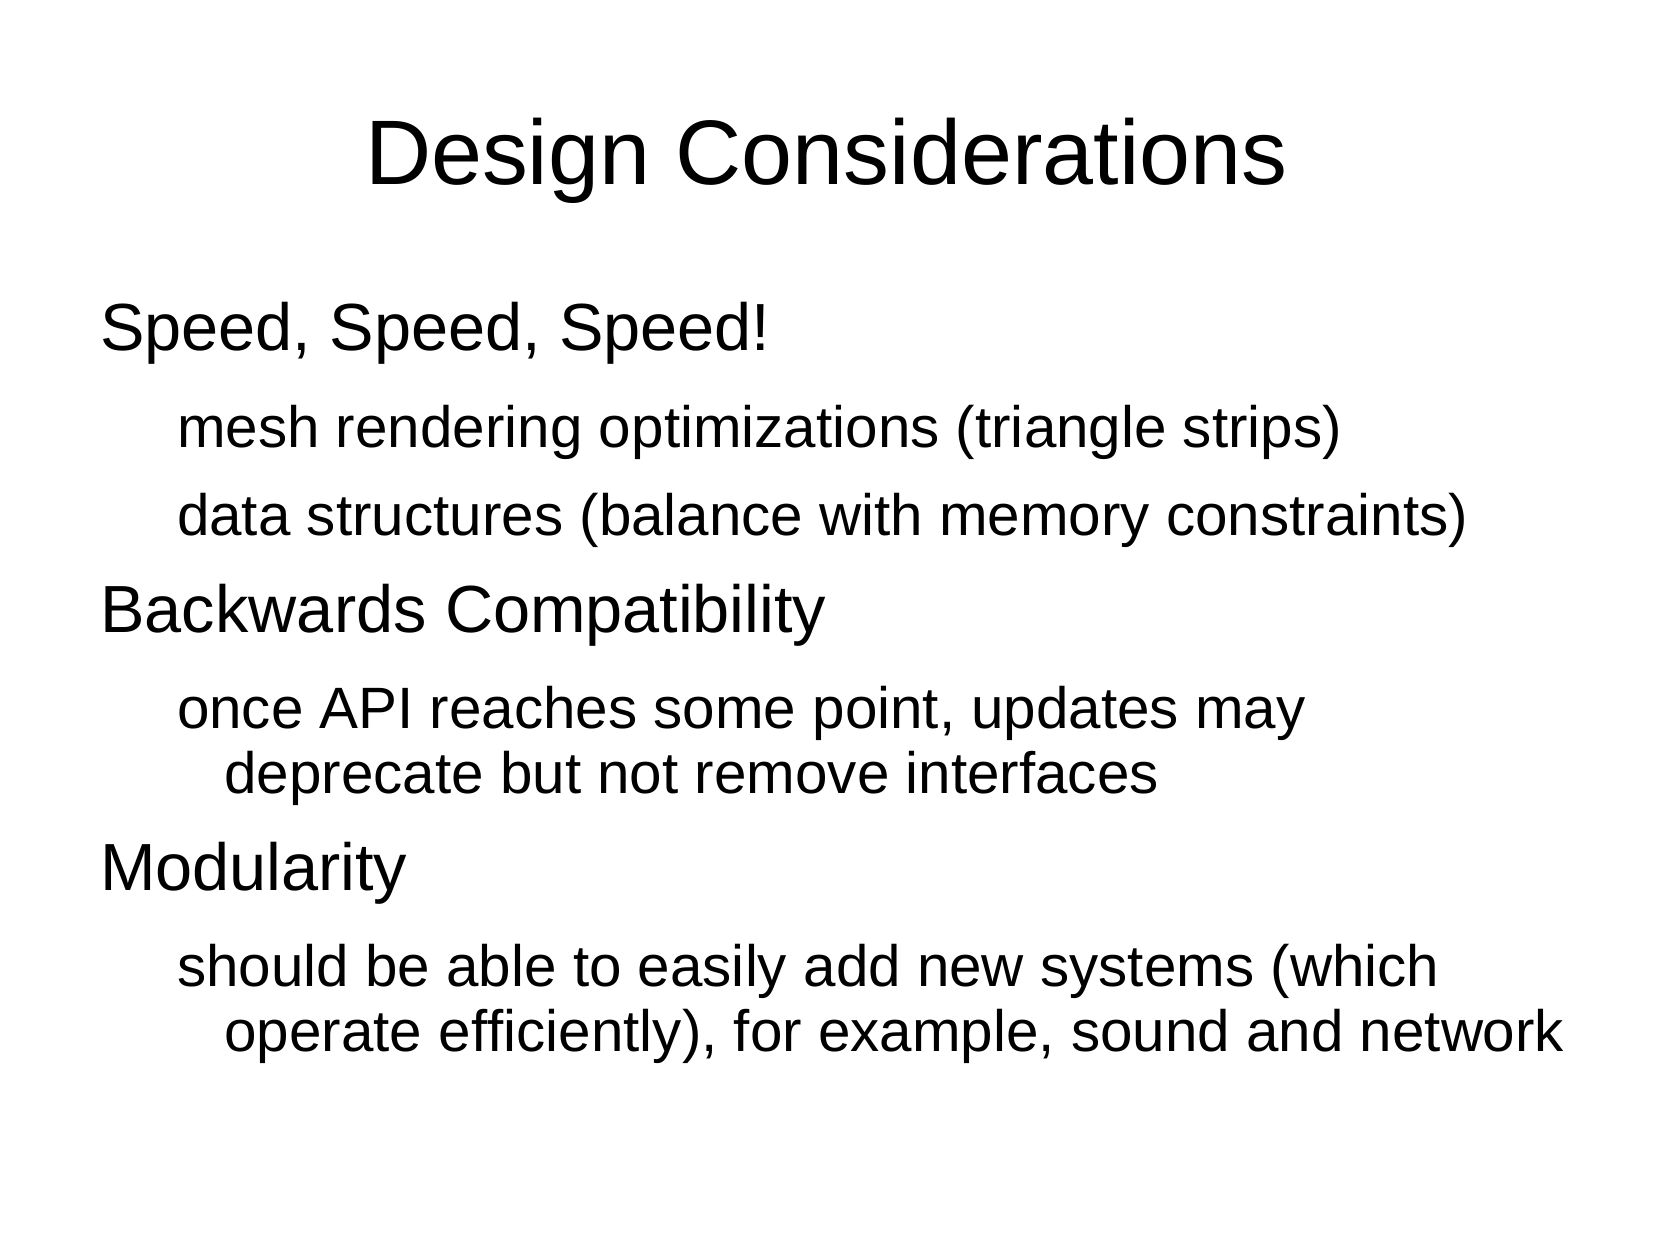

# Design Considerations
Speed, Speed, Speed!
mesh rendering optimizations (triangle strips)
data structures (balance with memory constraints)
Backwards Compatibility
once API reaches some point, updates may deprecate but not remove interfaces
Modularity
should be able to easily add new systems (which operate efficiently), for example, sound and network